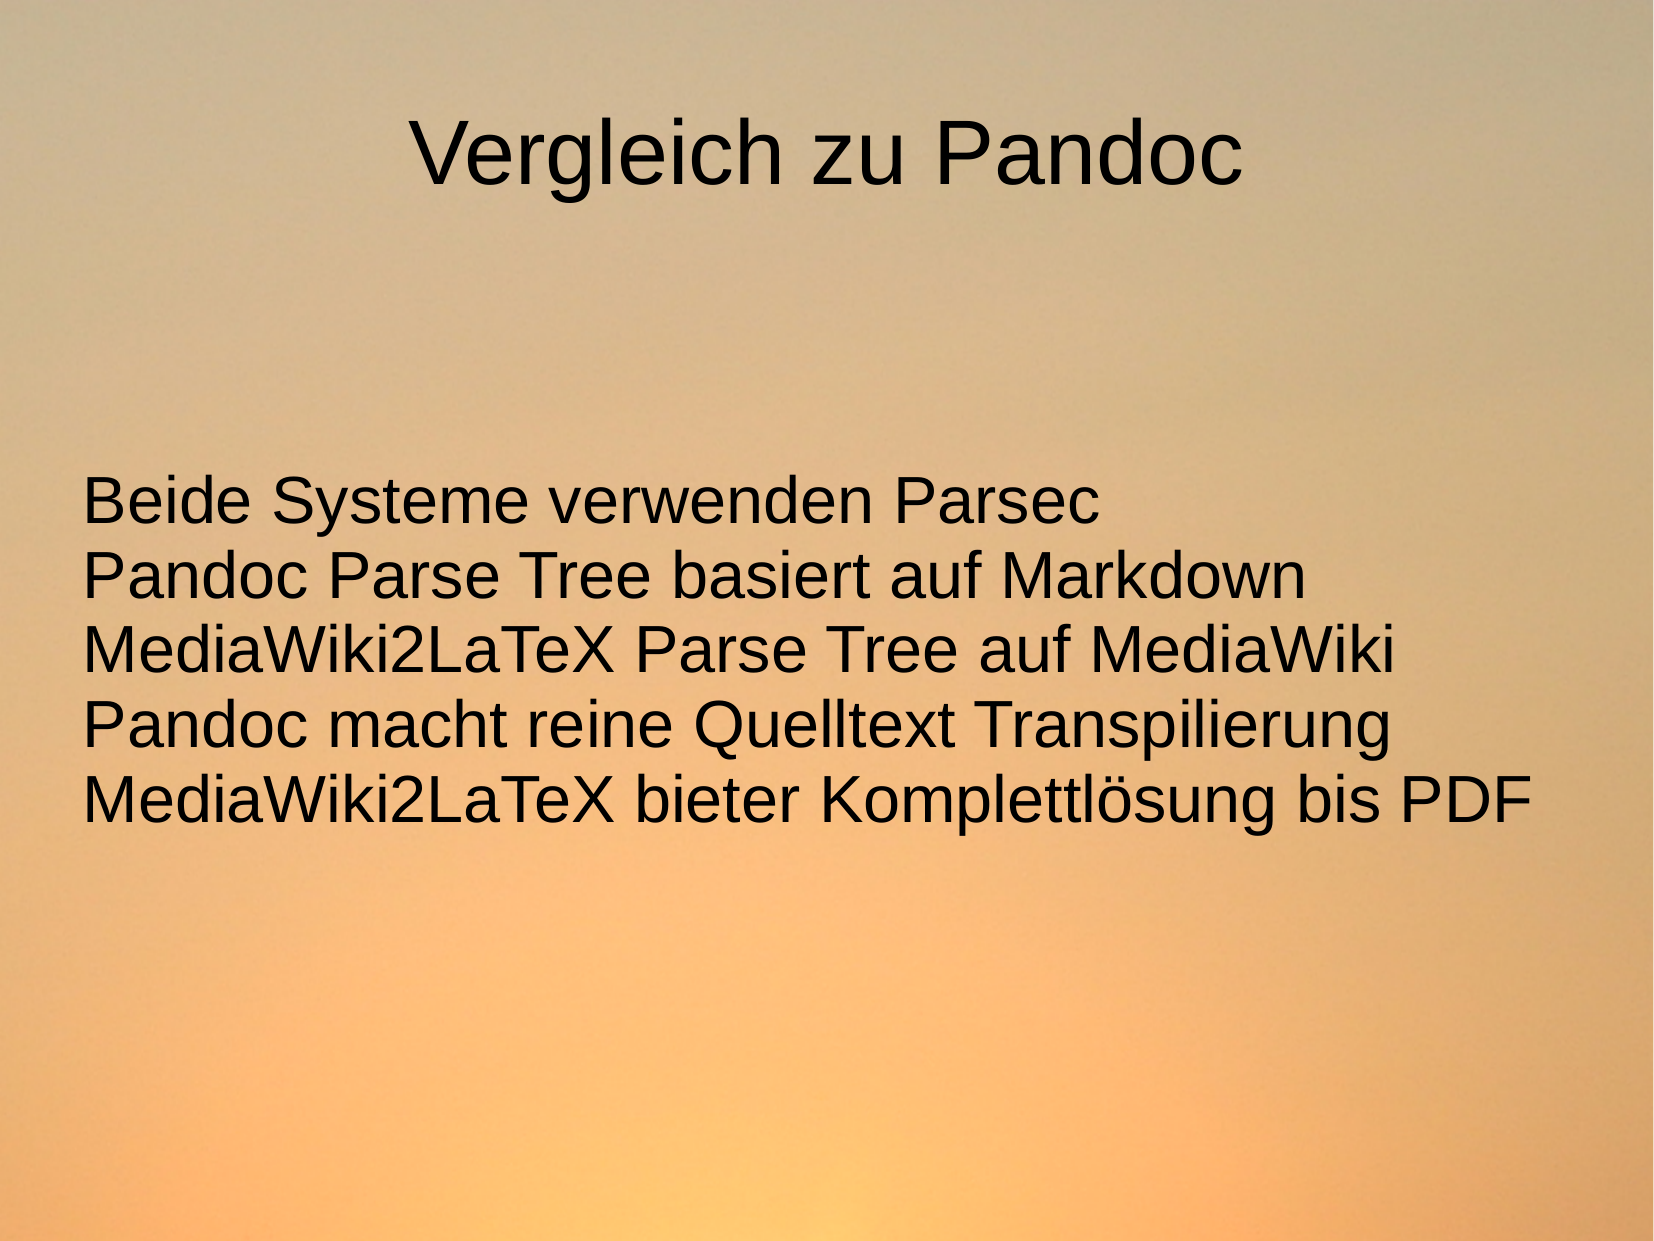

# Vergleich zu Pandoc
Beide Systeme verwenden Parsec
Pandoc Parse Tree basiert auf Markdown
MediaWiki2LaTeX Parse Tree auf MediaWiki
Pandoc macht reine Quelltext Transpilierung
MediaWiki2LaTeX bieter Komplettlösung bis PDF